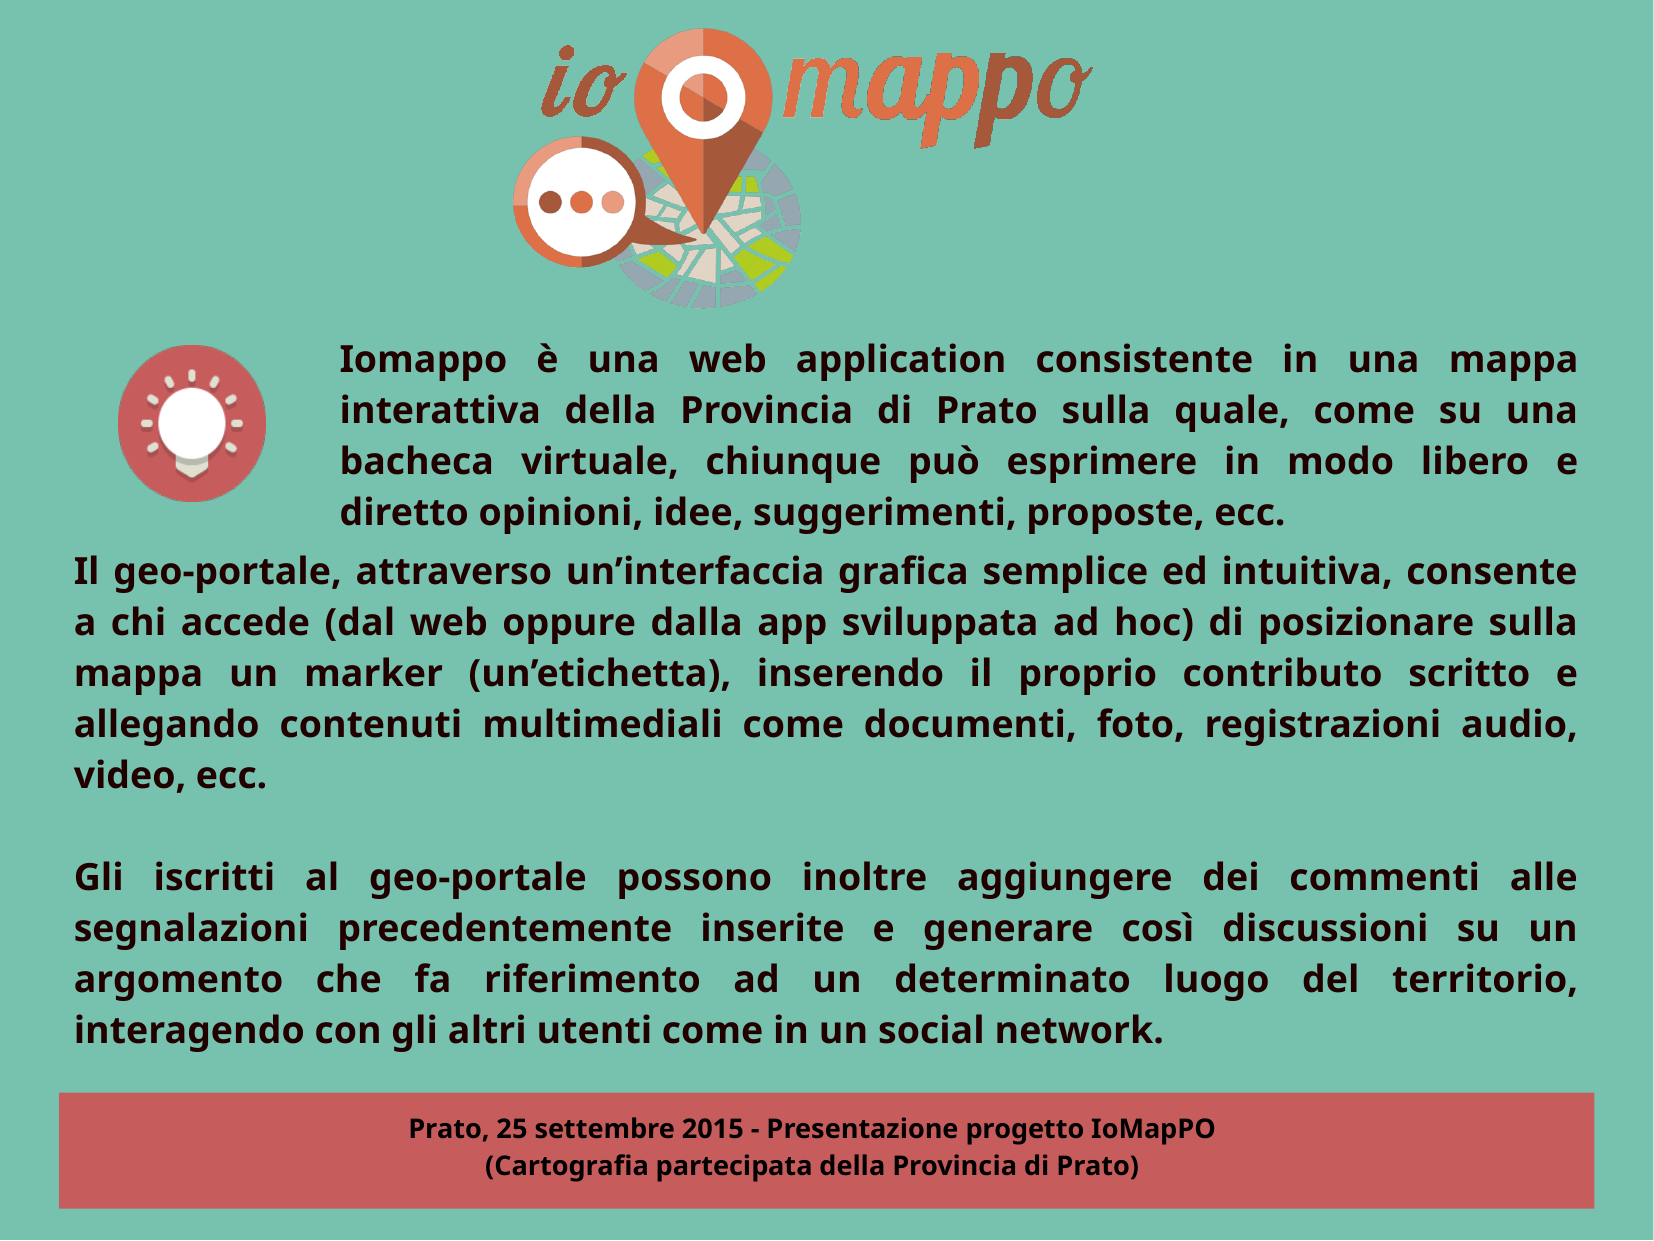

Iomappo è una web application consistente in una mappa interattiva della Provincia di Prato sulla quale, come su una bacheca virtuale, chiunque può esprimere in modo libero e diretto opinioni, idee, suggerimenti, proposte, ecc.
Il geo-portale, attraverso un’interfaccia grafica semplice ed intuitiva, consente a chi accede (dal web oppure dalla app sviluppata ad hoc) di posizionare sulla mappa un marker (un’etichetta), inserendo il proprio contributo scritto e allegando contenuti multimediali come documenti, foto, registrazioni audio, video, ecc.
Gli iscritti al geo-portale possono inoltre aggiungere dei commenti alle segnalazioni precedentemente inserite e generare così discussioni su un argomento che fa riferimento ad un determinato luogo del territorio, interagendo con gli altri utenti come in un social network.